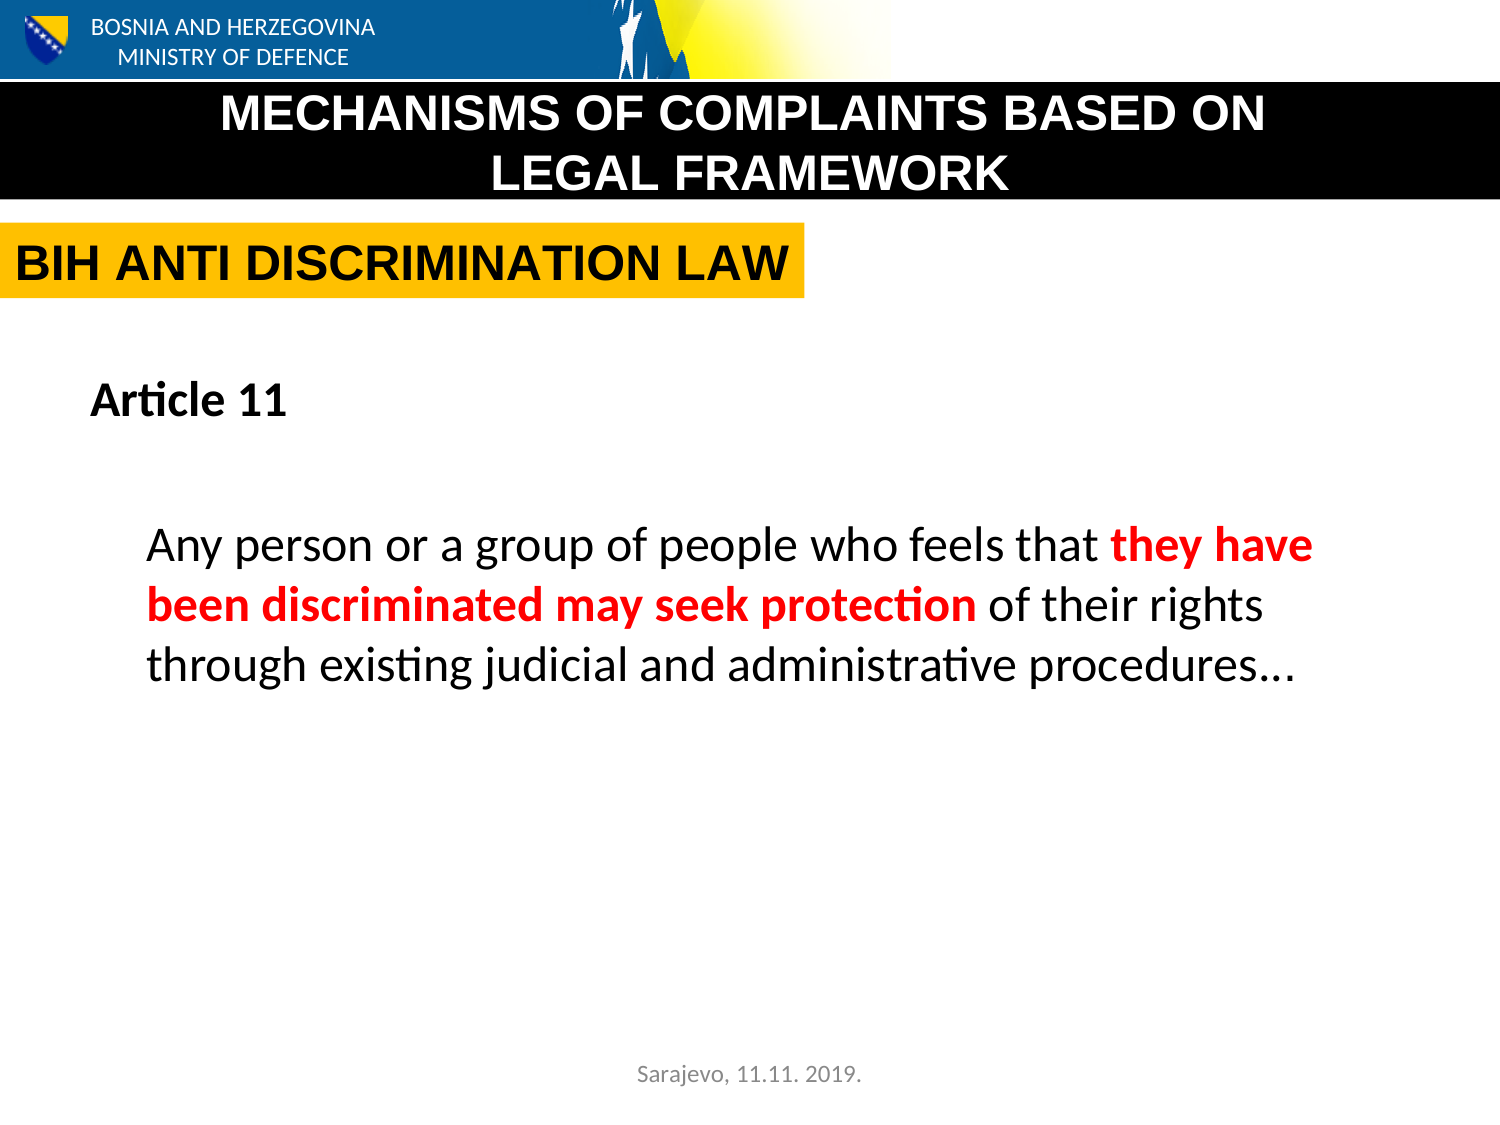

MECHANISMS OF COMPLAINTS BASED ON
LEGAL FRAMEWORK
BIH ANTI DISCRIMINATION LAW
# Article 11
	Any person or a group of people who feels that they have been discriminated may seek protection of their rights through existing judicial and administrative procedures...
Sarajevo, 11.11. 2019.